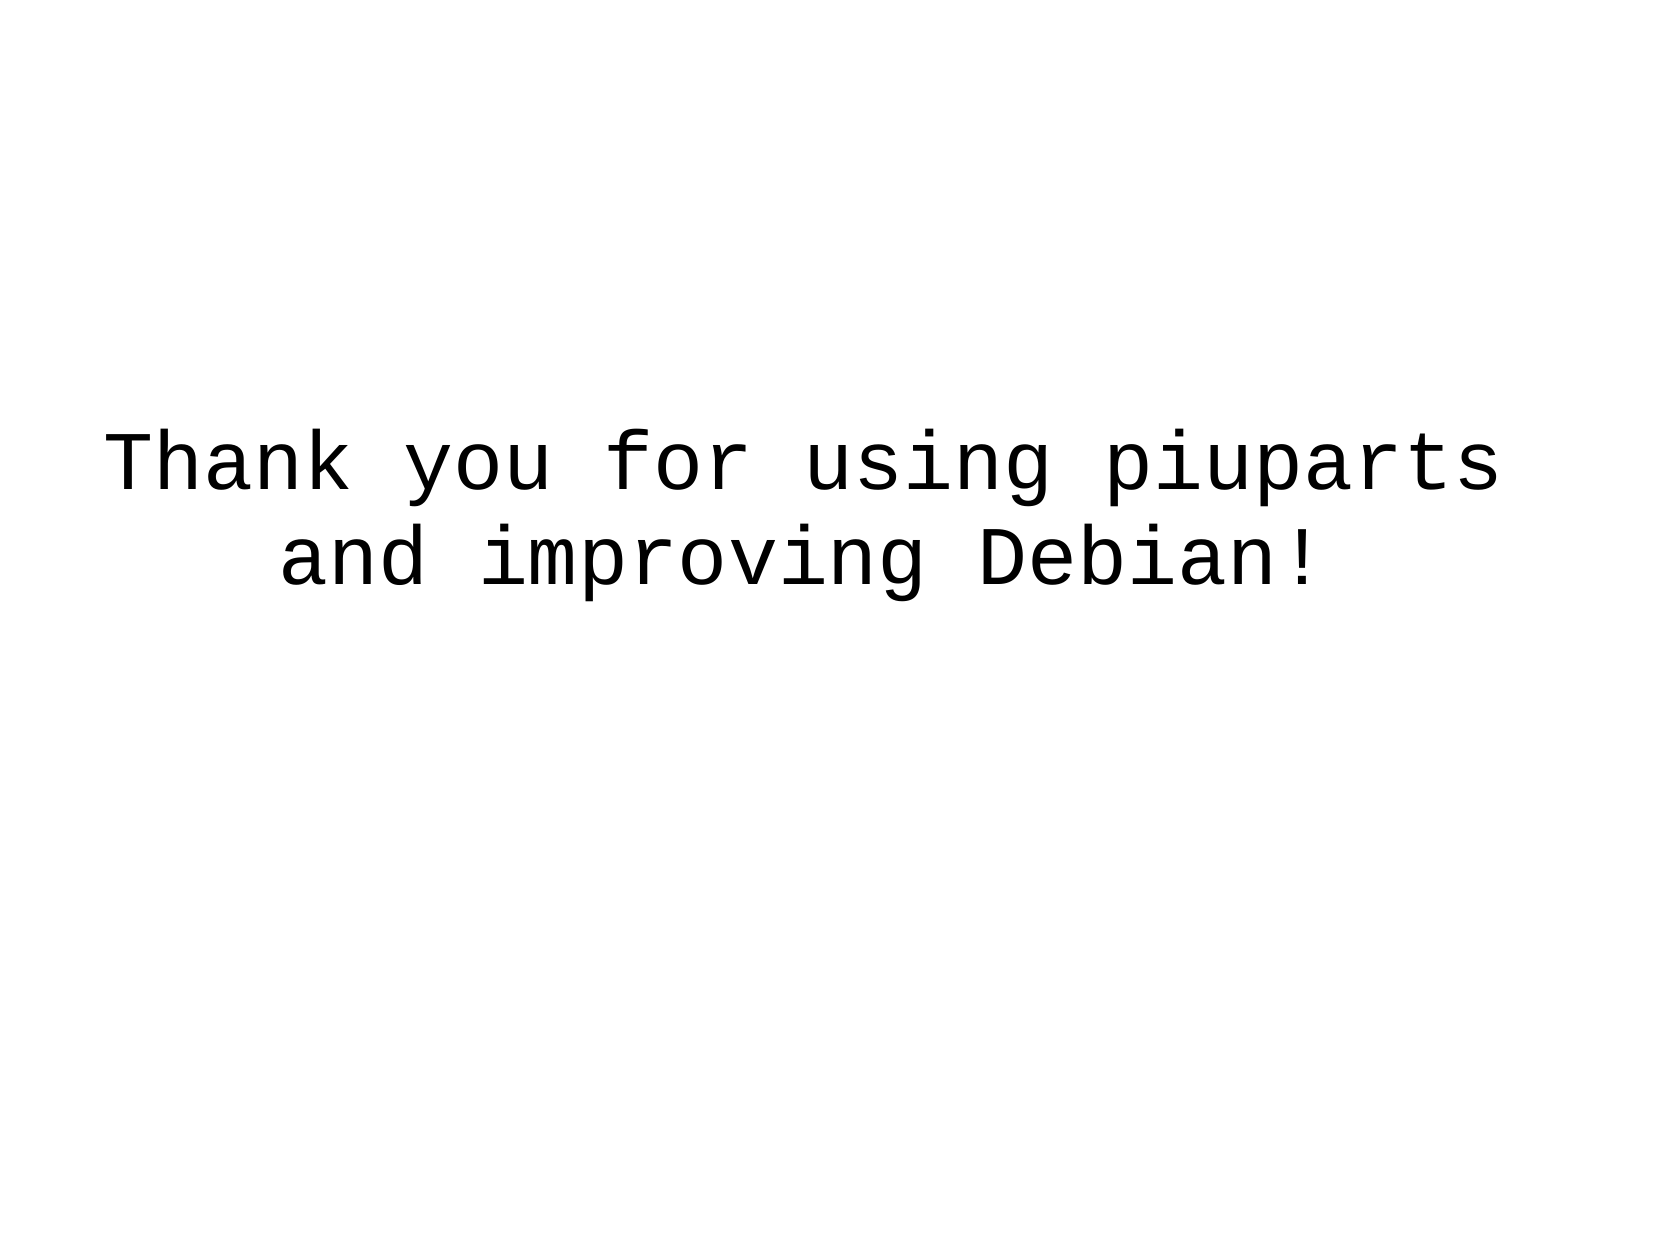

Thank you for using piuparts
and improving Debian!